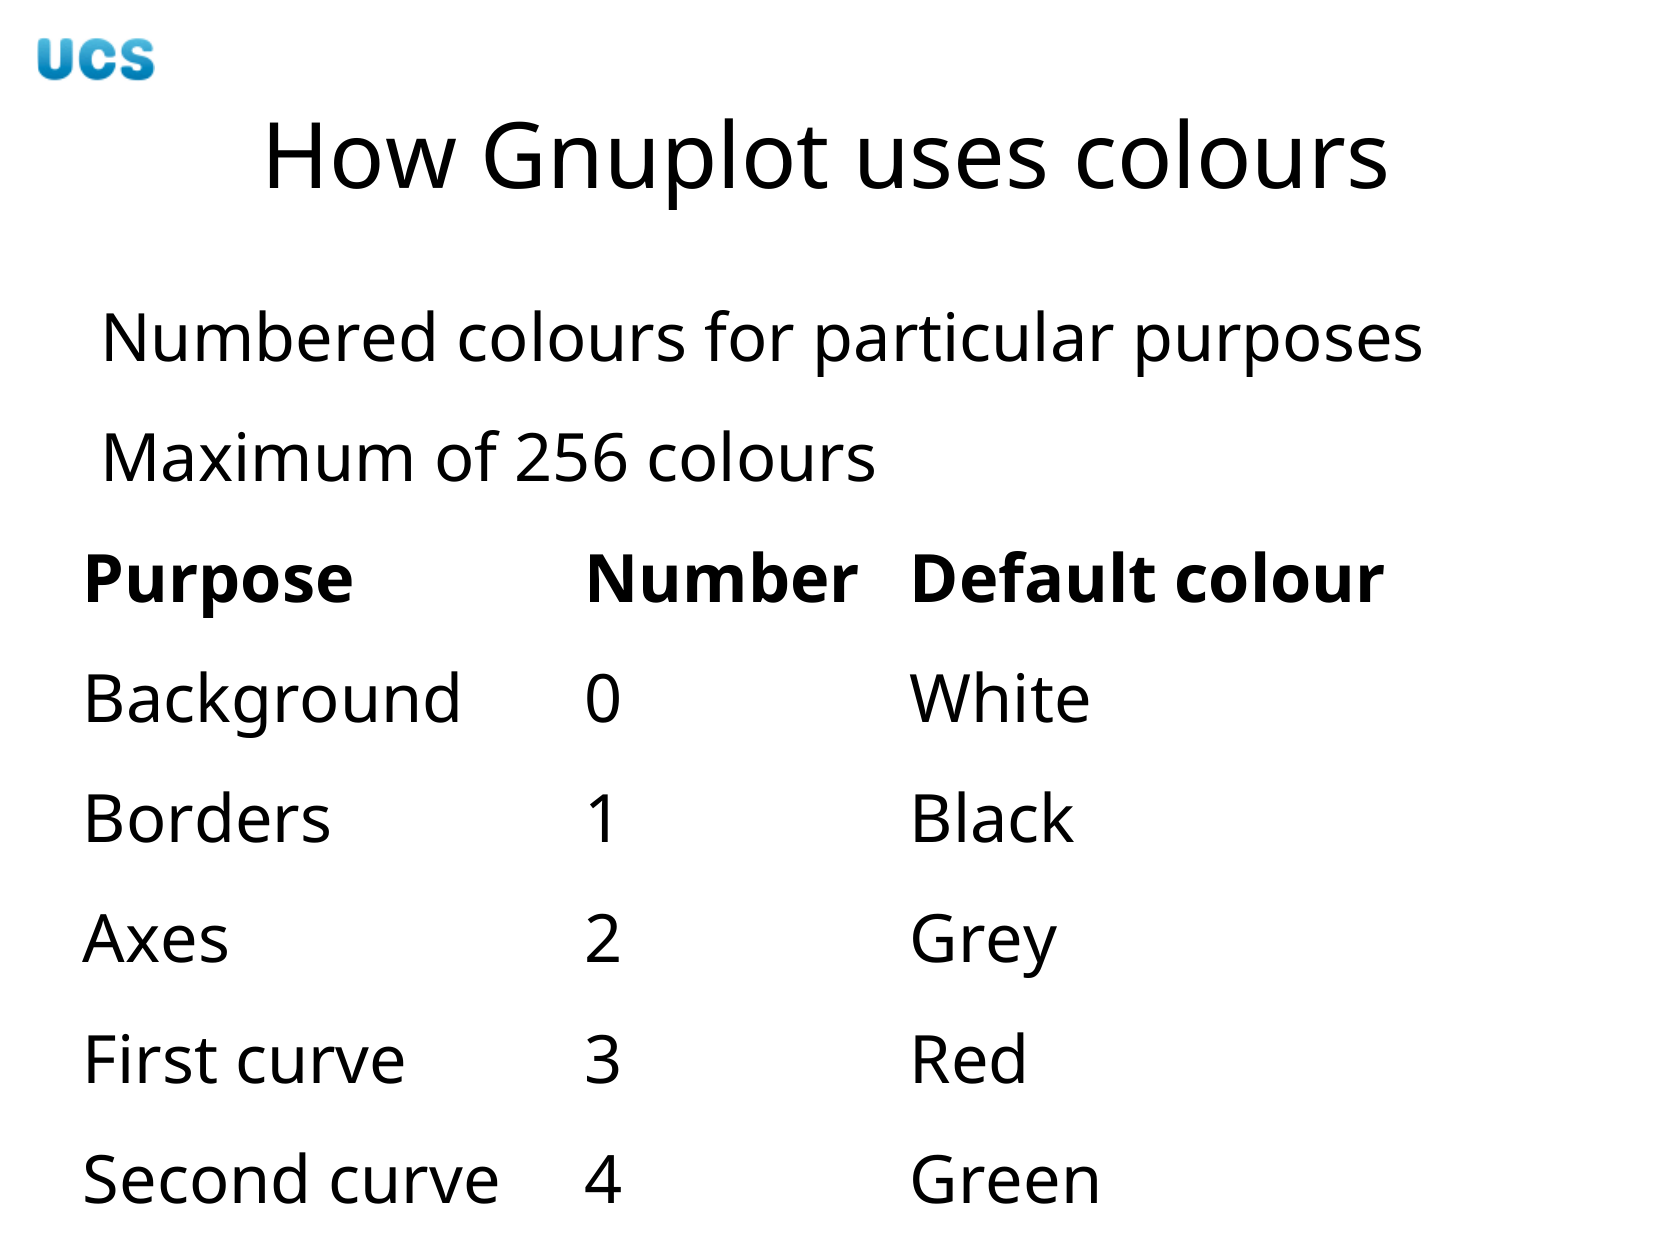

# How Gnuplot uses colours
Numbered colours for particular purposes
Maximum of 256 colours
Purpose	Number	Default colour
Background	0	White
Borders	1	Black
Axes	2	Grey
First curve	3	Red
Second curve	4	Green